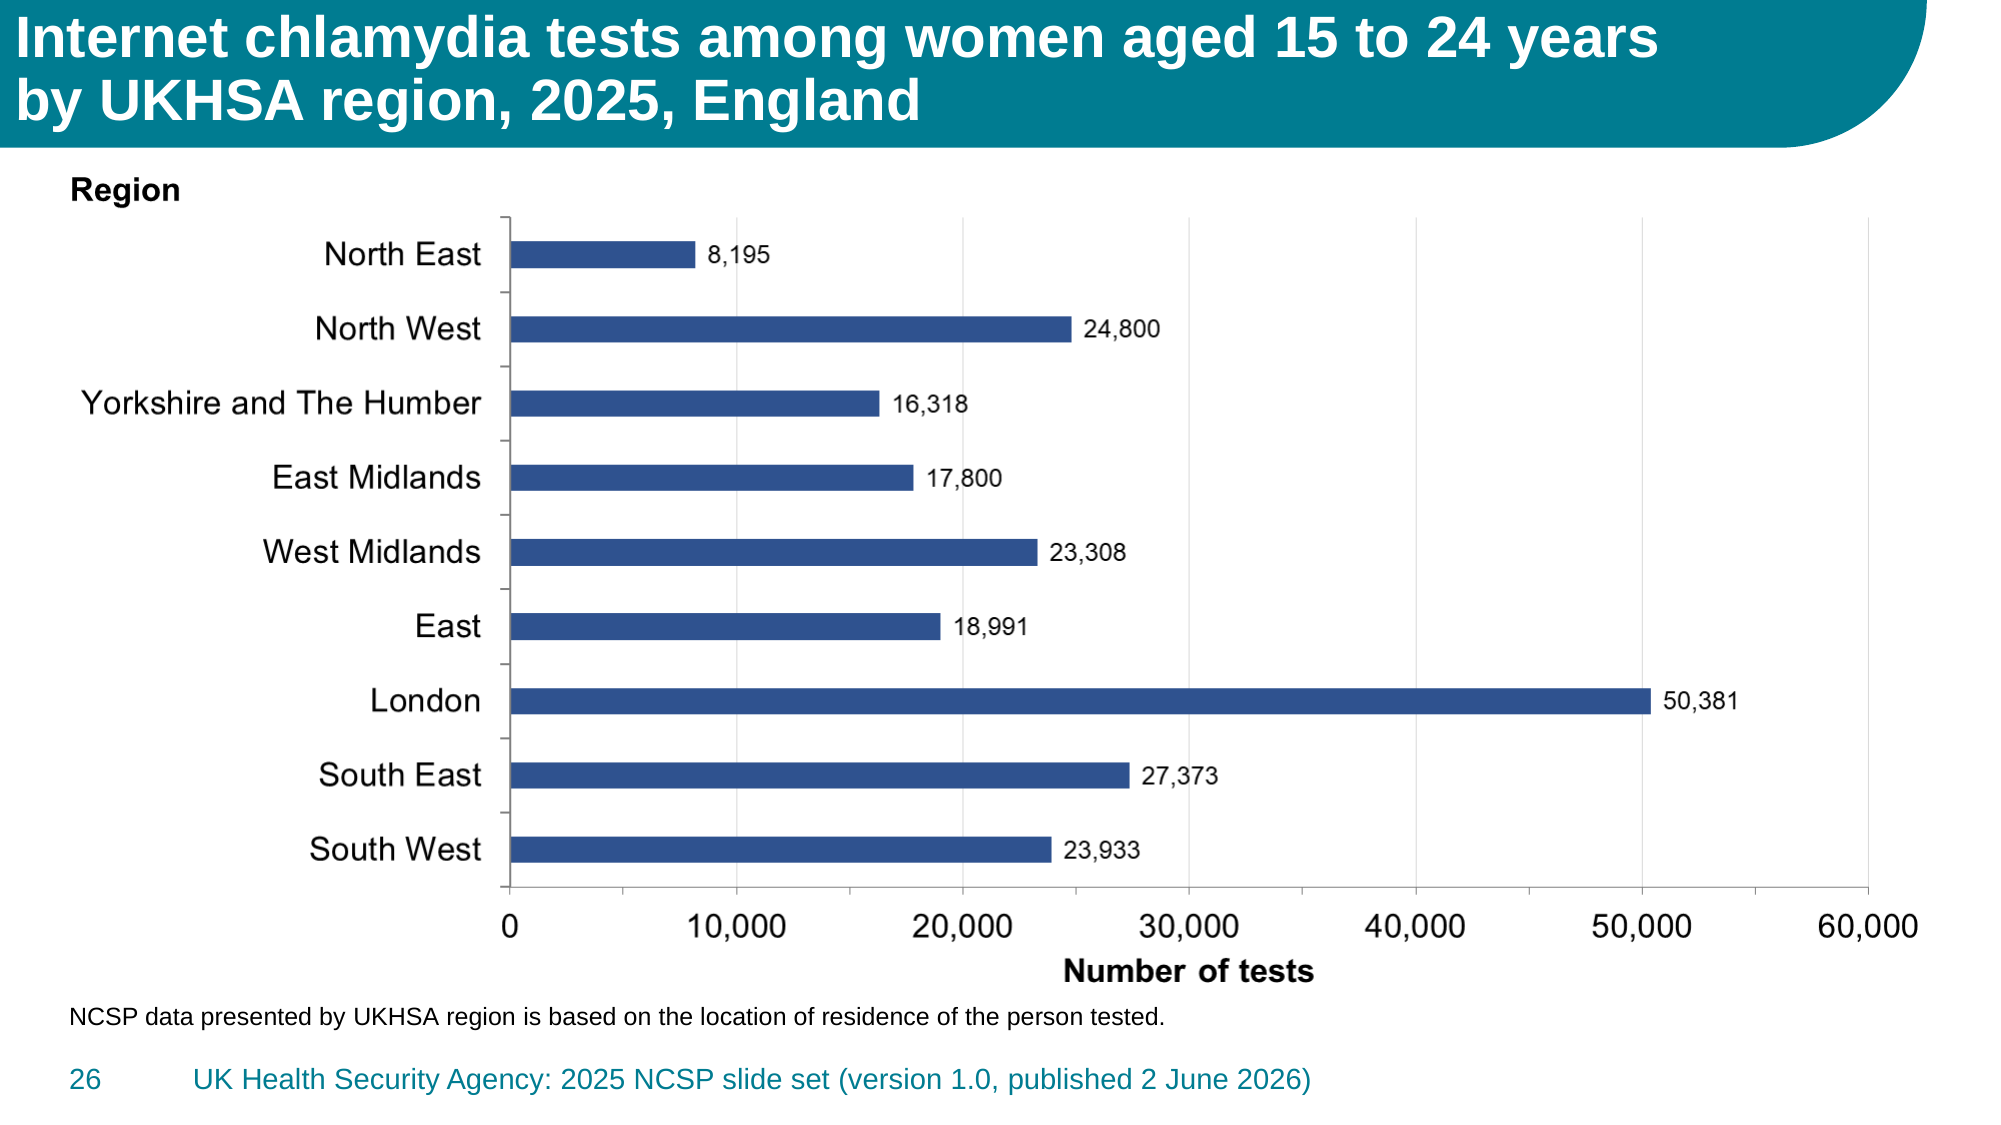

# Internet chlamydia tests among women aged 15 to 24 years by UKHSA region, 2025, England
NCSP data presented by UKHSA region is based on the location of residence of the person tested.
21